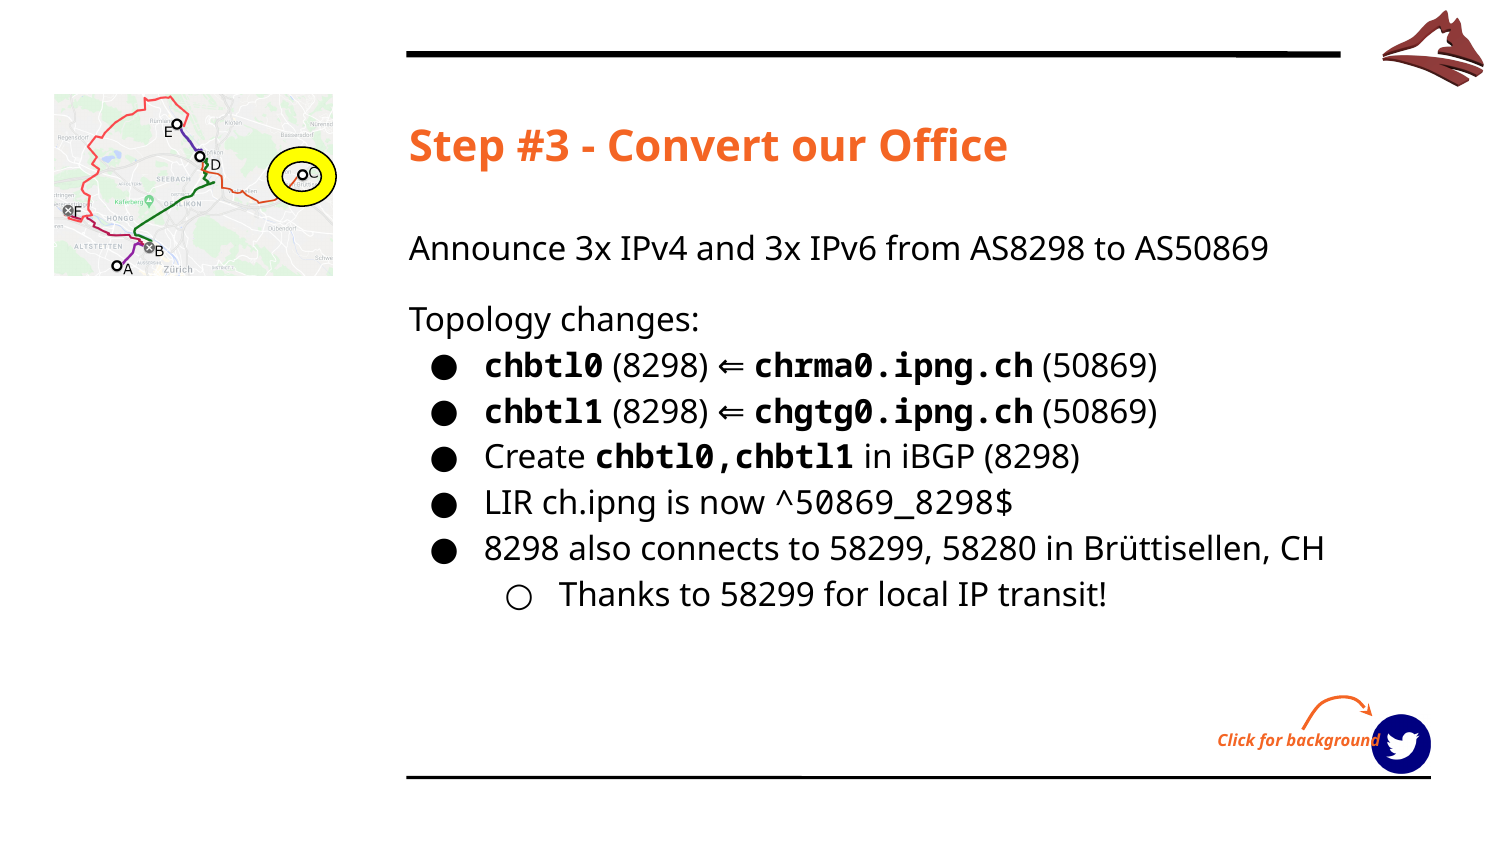

# Step #3 - Convert our Office
Announce 3x IPv4 and 3x IPv6 from AS8298 to AS50869
Topology changes:
chbtl0 (8298) ⇐ chrma0.ipng.ch (50869)
chbtl1 (8298) ⇐ chgtg0.ipng.ch (50869)
Create chbtl0,chbtl1 in iBGP (8298)
LIR ch.ipng is now ^50869_8298$
8298 also connects to 58299, 58280 in Brüttisellen, CH
Thanks to 58299 for local IP transit!
Click for background